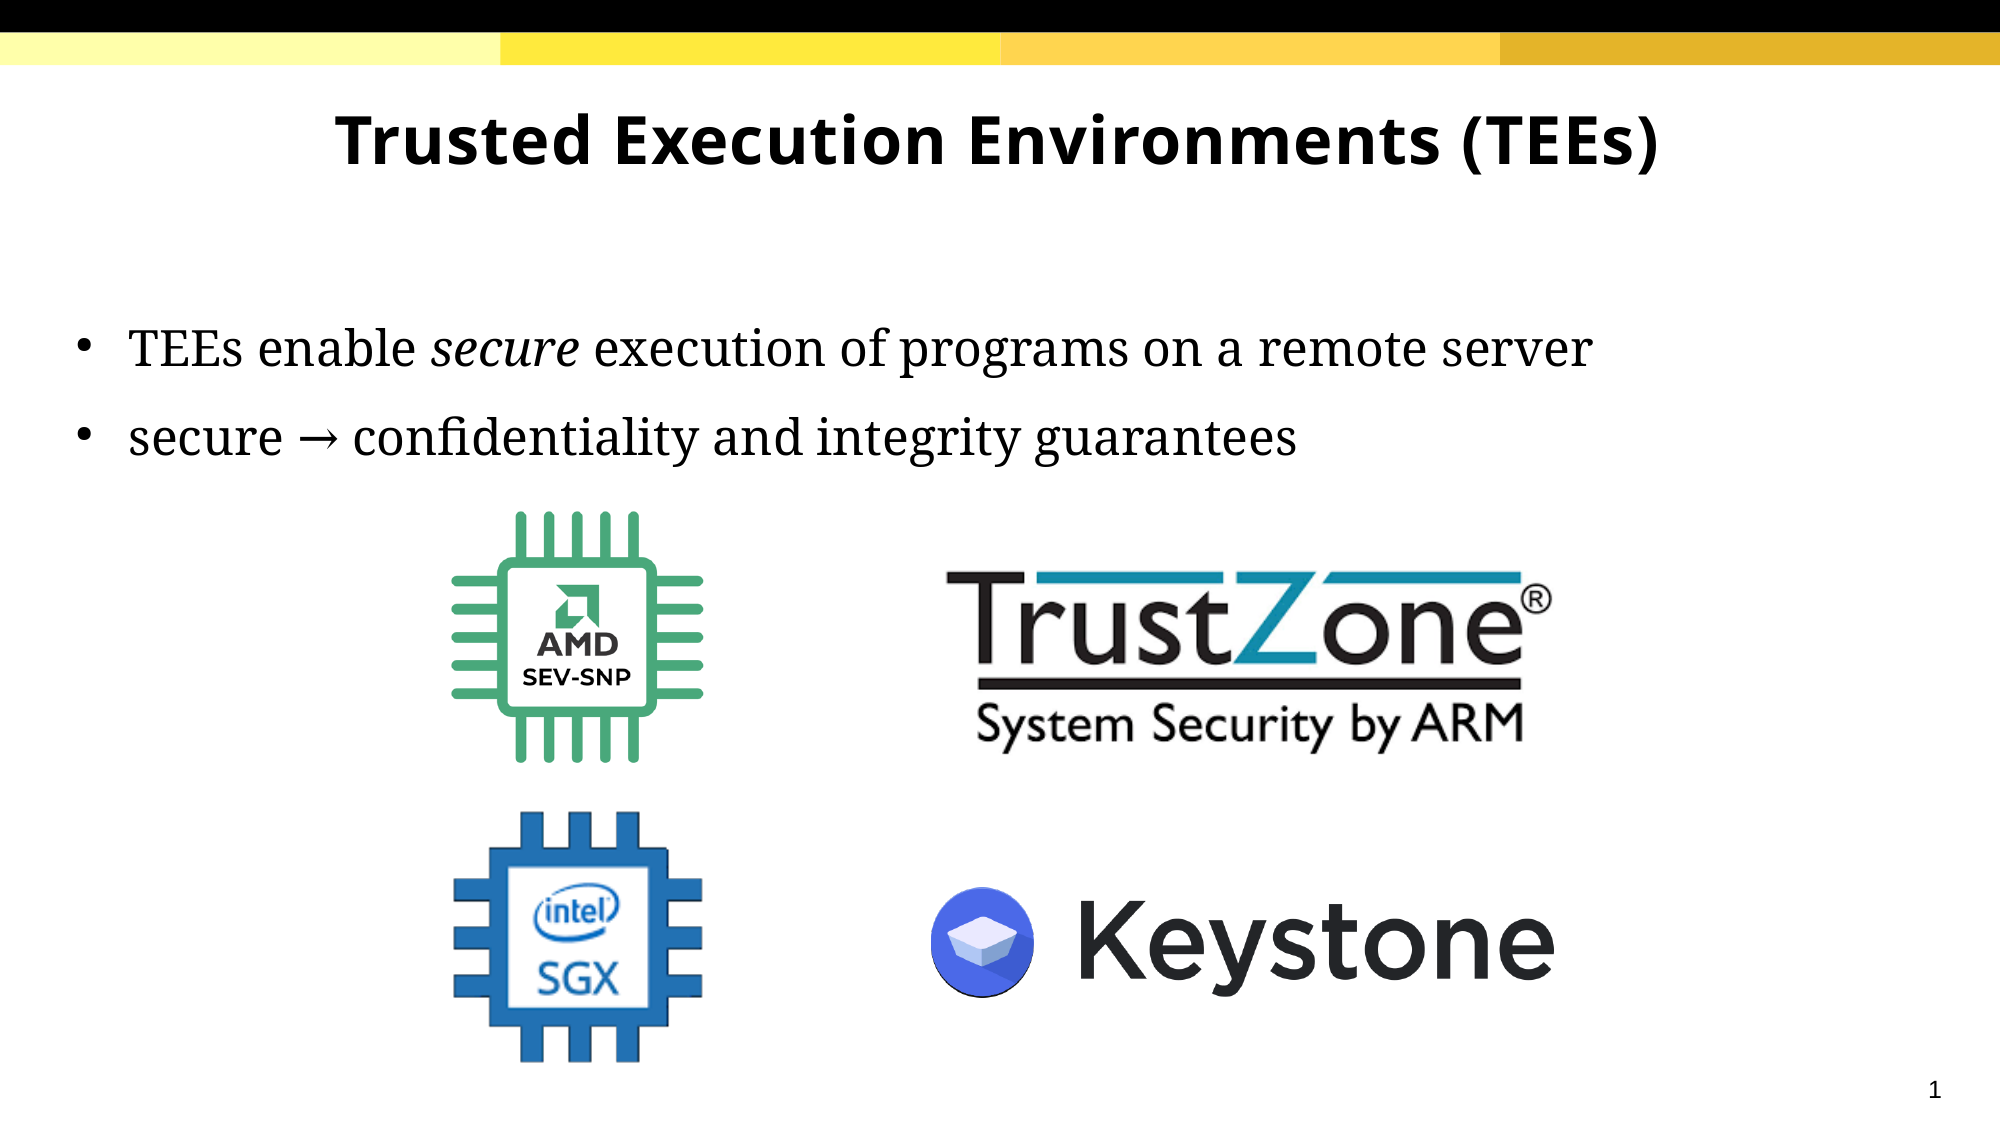

# Trusted Execution Environments (TEEs)
TEEs enable secure execution of programs on a remote server
secure → confidentiality and integrity guarantees
1